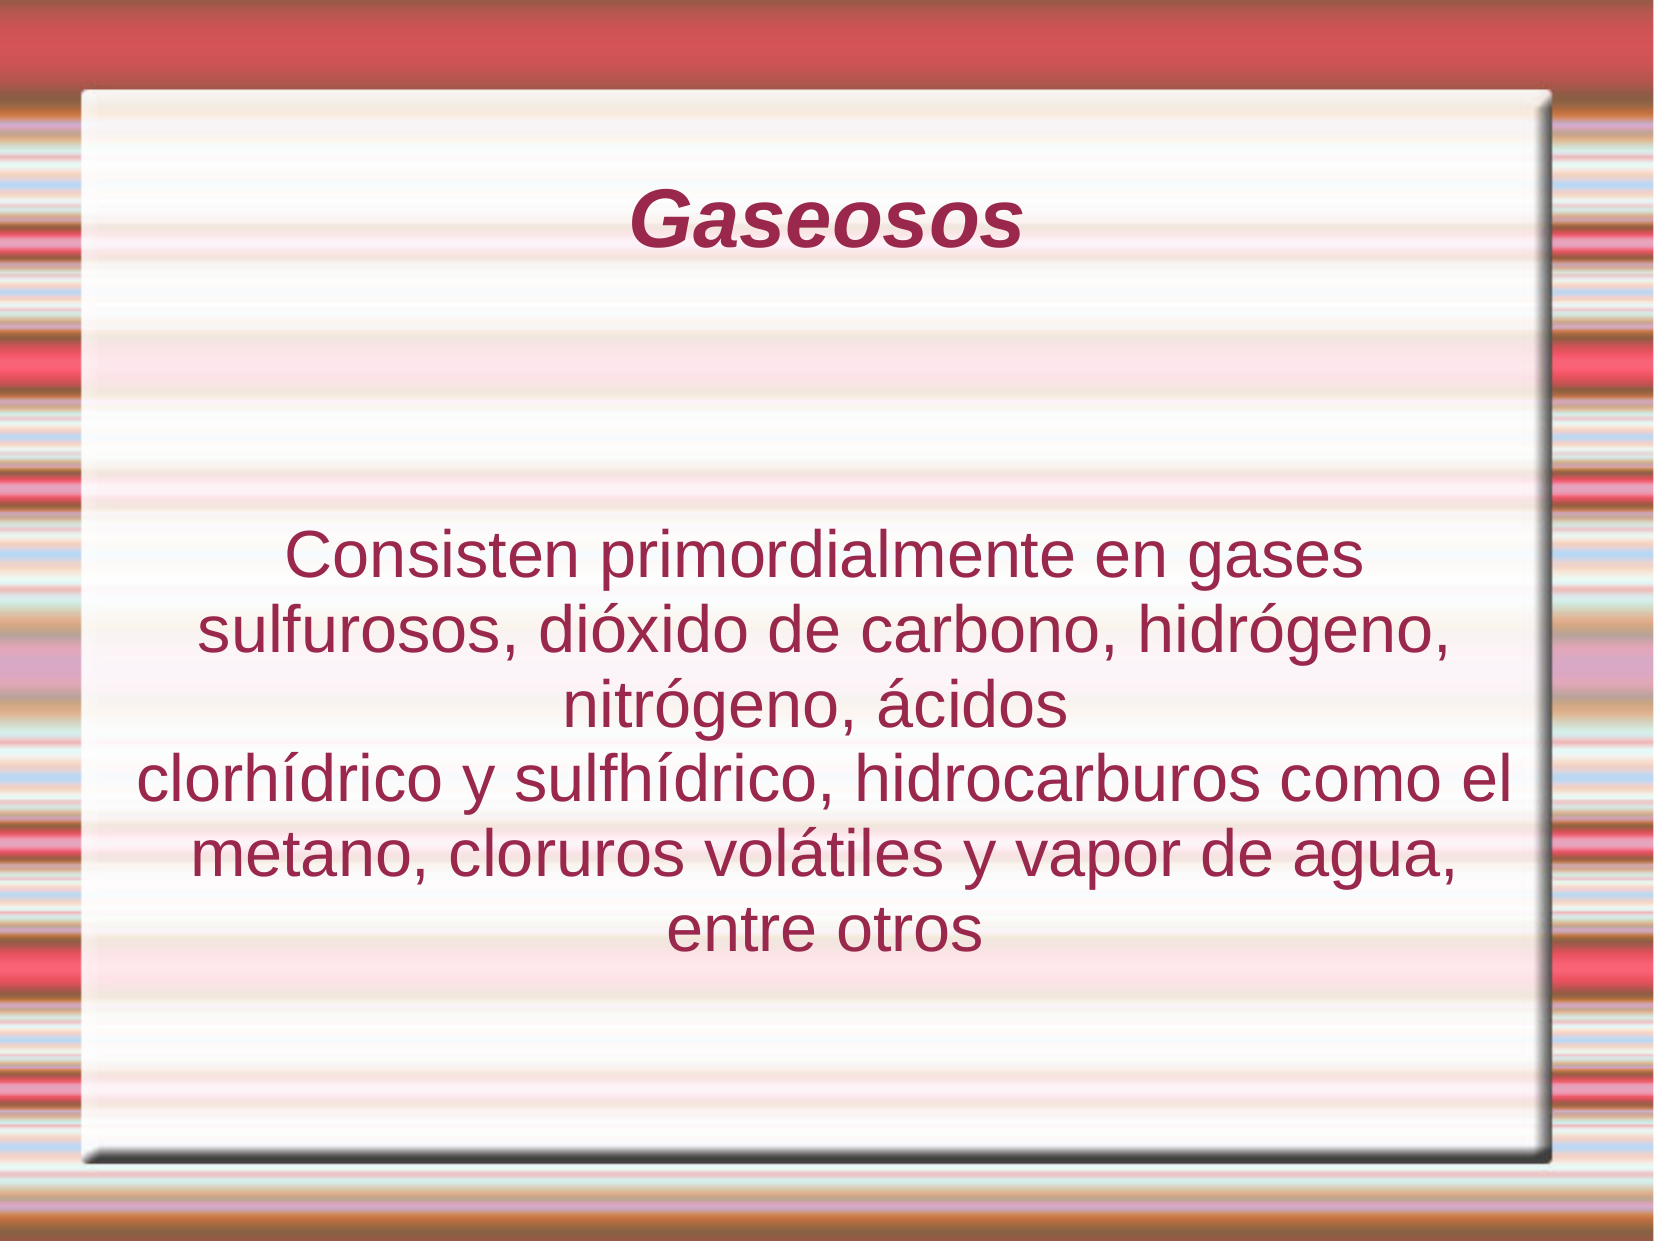

# Gaseosos
Consisten primordialmente en gases sulfurosos, dióxido de carbono, hidrógeno, nitrógeno, ácidos
clorhídrico y sulfhídrico, hidrocarburos como el metano, cloruros volátiles y vapor de agua, entre otros